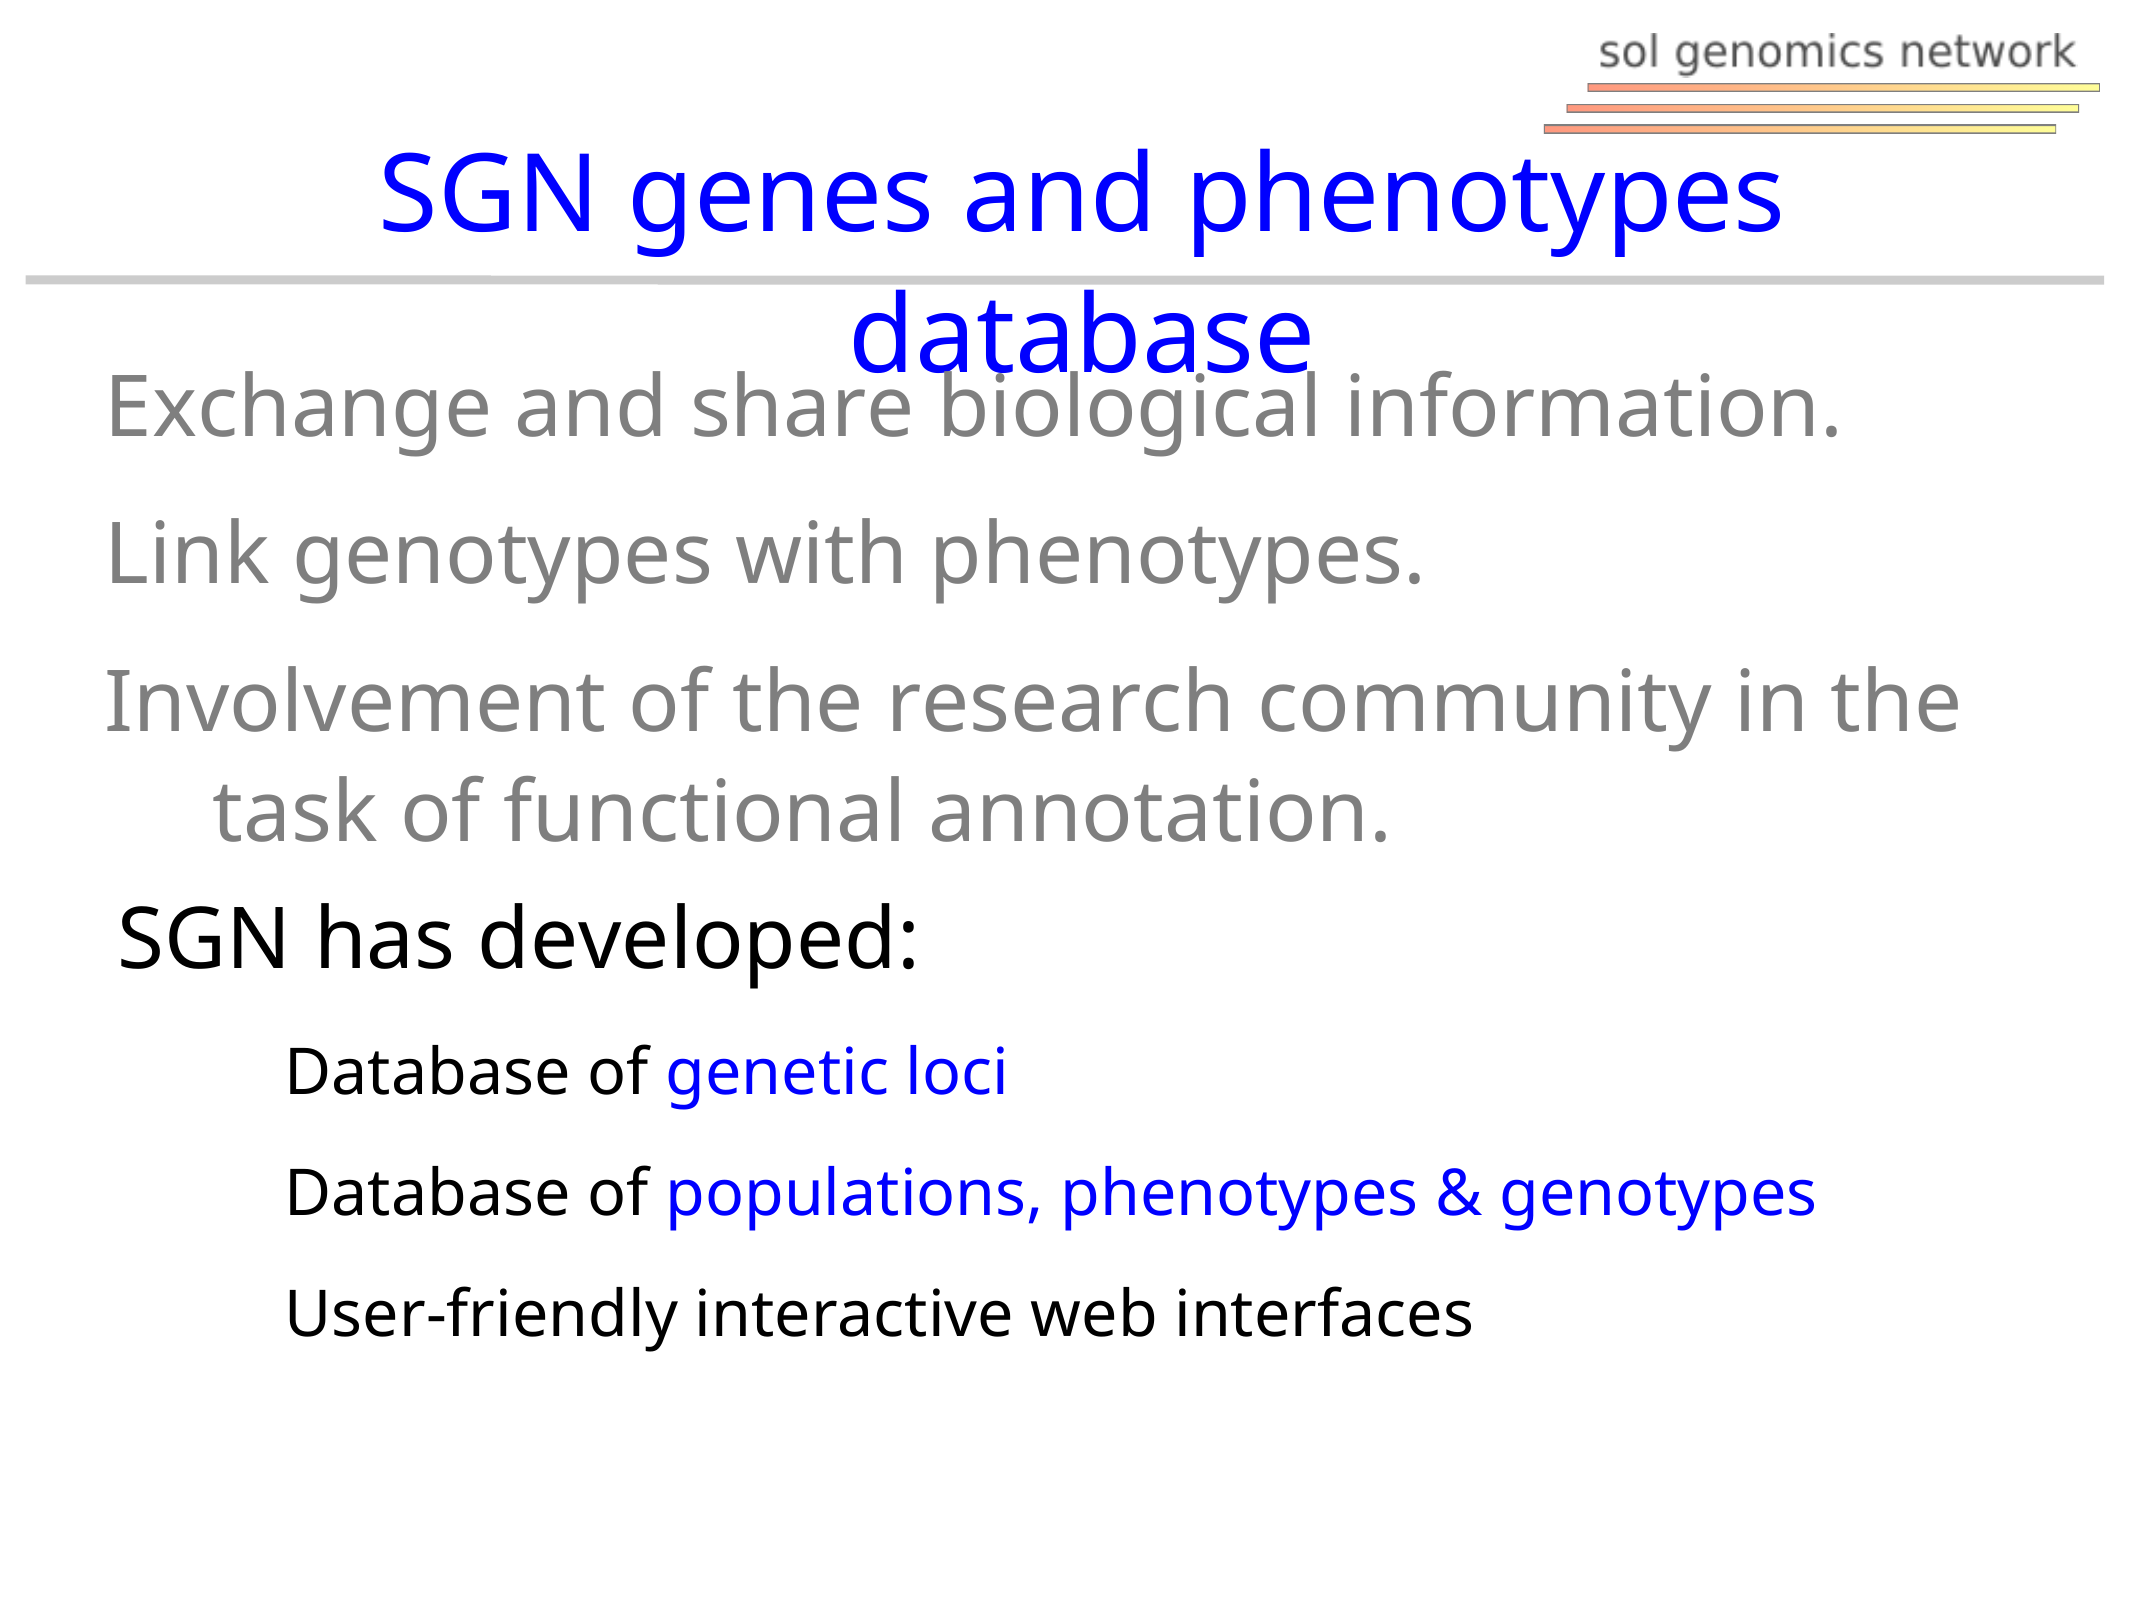

SGN genes and phenotypes database
Exchange and share biological information.
Link genotypes with phenotypes.
Involvement of the research community in the task of functional annotation.
SGN has developed:
 Database of genetic loci
 Database of populations, phenotypes & genotypes
 User-friendly interactive web interfaces